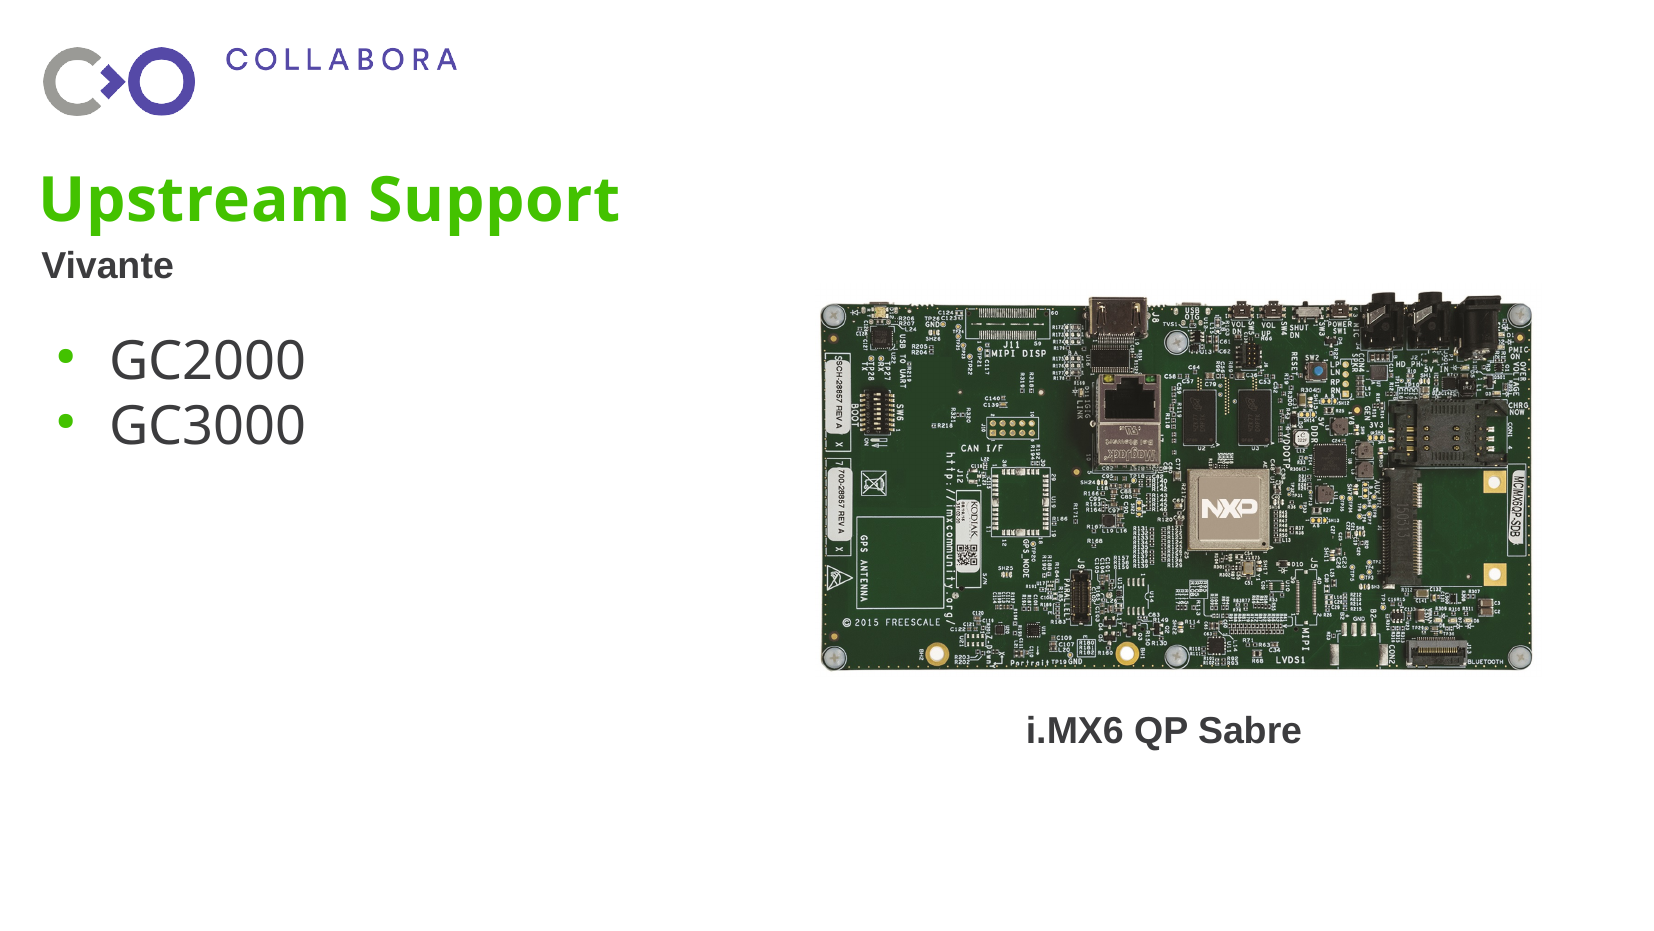

# Upstream Support
Vivante
GC2000
GC3000
i.MX6 QP Sabre